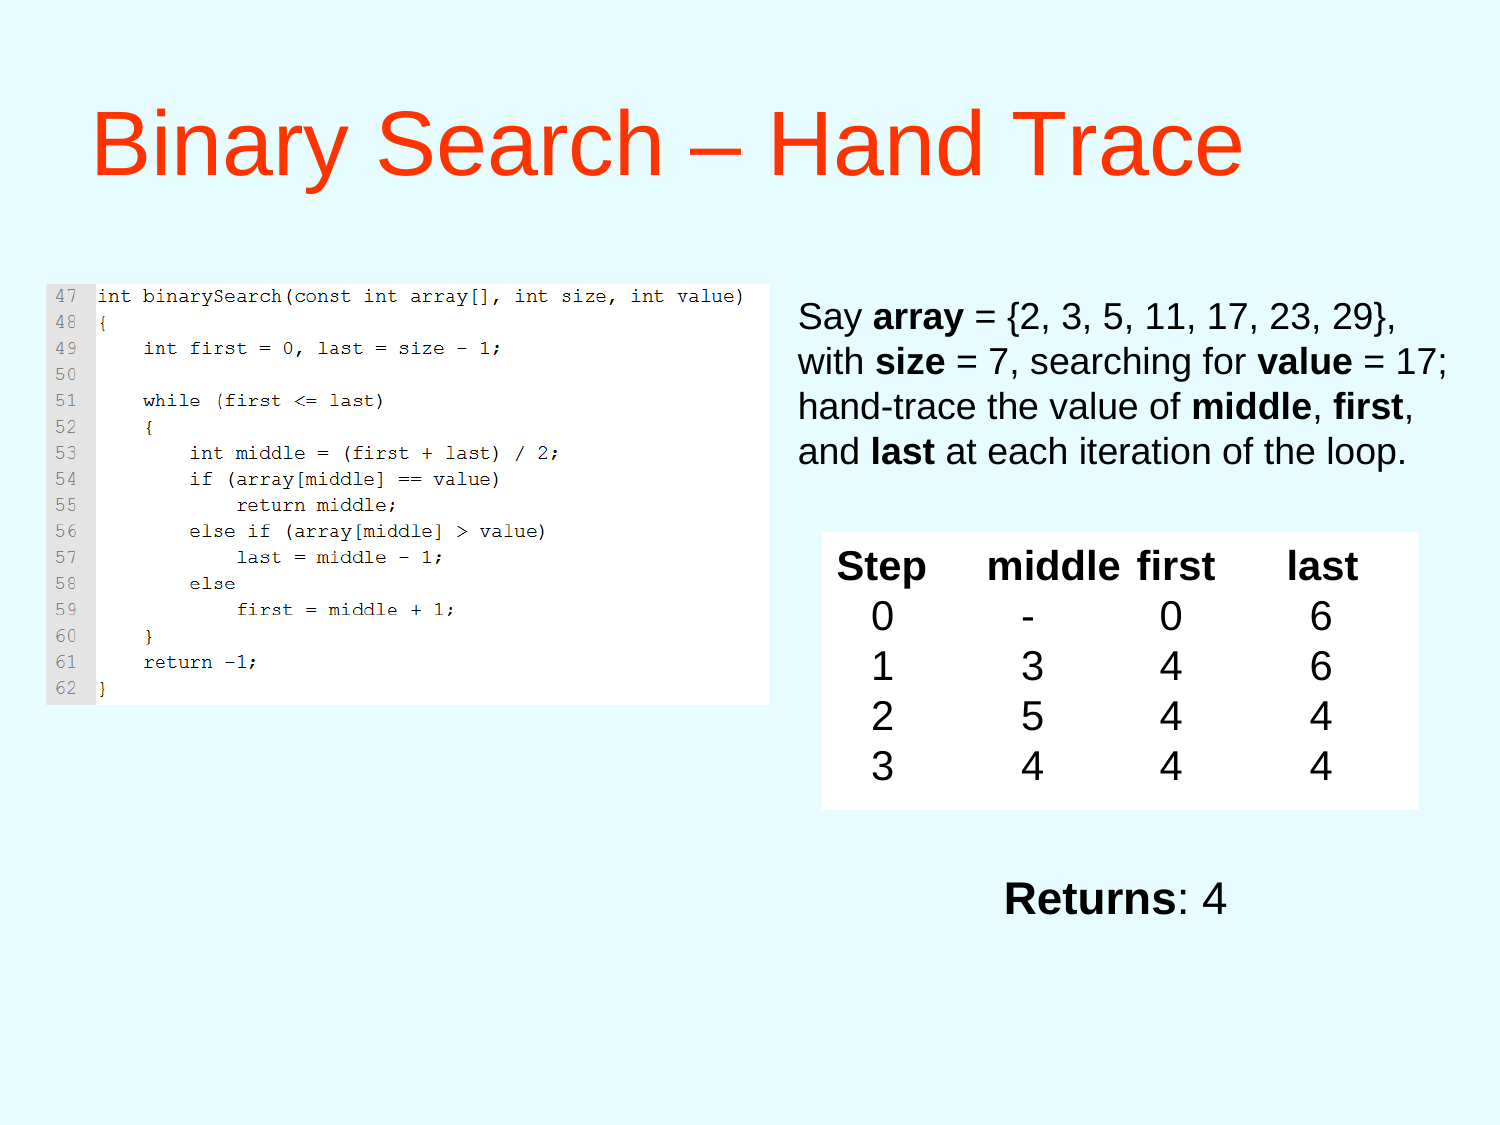

# Binary Search – Hand Trace
Say array = {2, 3, 5, 11, 17, 23, 29}, with size = 7, searching for value = 17; hand-trace the value of middle, first, and last at each iteration of the loop.
Step	middle	first	last
 0	 -	 0	 6
 1	 3	 4	 6
 2	 5	 4	 4
 3	 4	 4	 4
Returns: 4